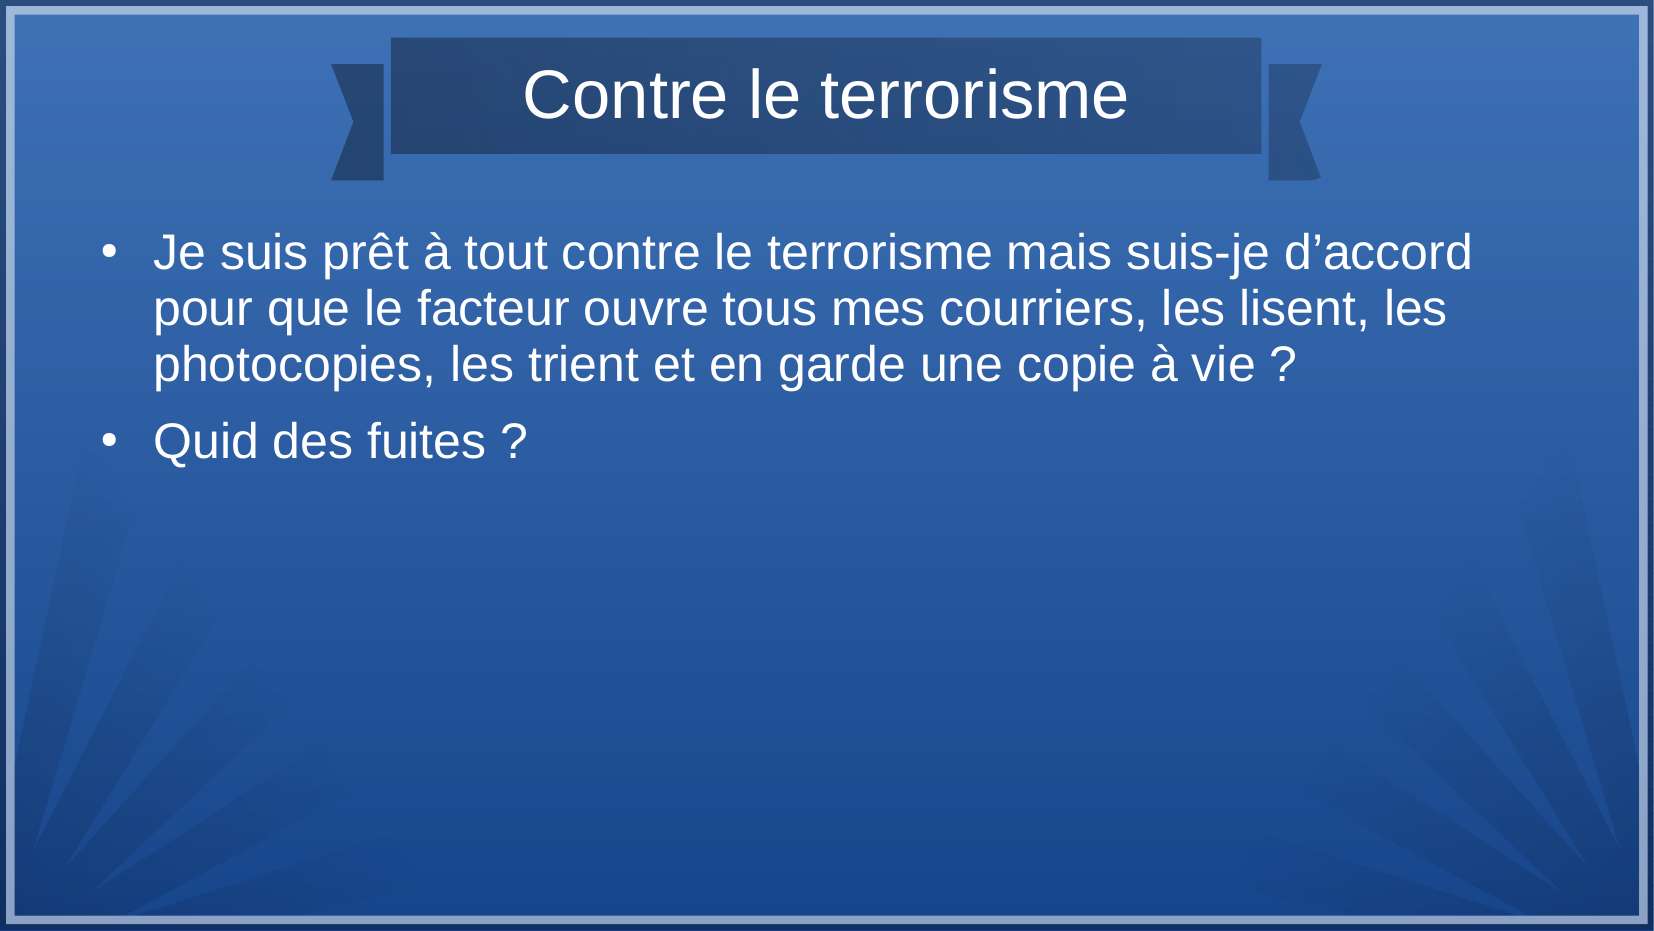

# Contre le terrorisme
Je suis prêt à tout contre le terrorisme mais suis-je d’accord pour que le facteur ouvre tous mes courriers, les lisent, les photocopies, les trient et en garde une copie à vie ?
Quid des fuites ?